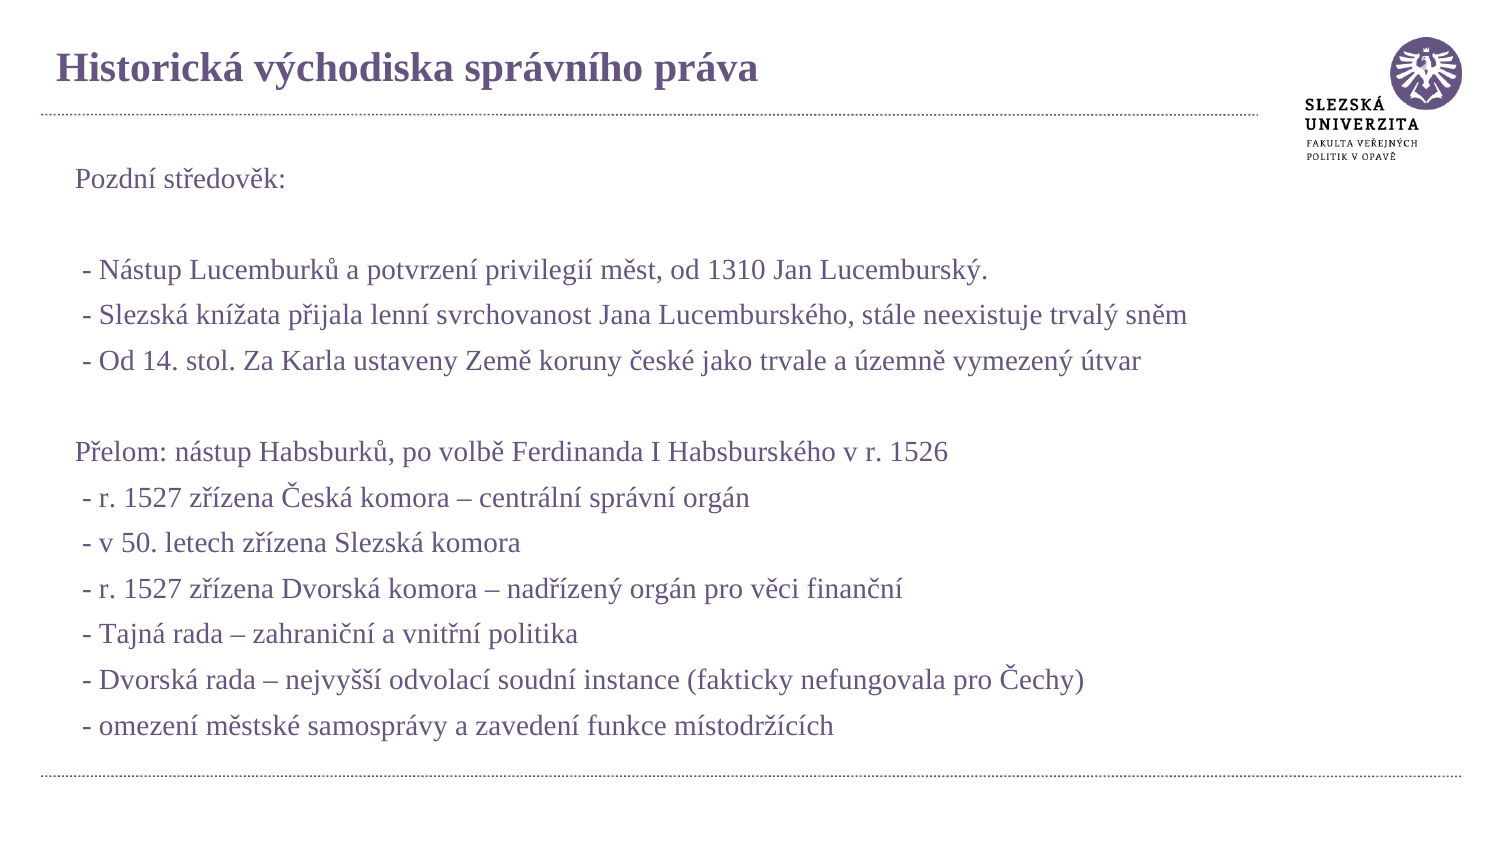

# Historická východiska správního práva
Pozdní středověk:
 - Nástup Lucemburků a potvrzení privilegií měst, od 1310 Jan Lucemburský.
 - Slezská knížata přijala lenní svrchovanost Jana Lucemburského, stále neexistuje trvalý sněm
 - Od 14. stol. Za Karla ustaveny Země koruny české jako trvale a územně vymezený útvar
Přelom: nástup Habsburků, po volbě Ferdinanda I Habsburského v r. 1526
 - r. 1527 zřízena Česká komora – centrální správní orgán
 - v 50. letech zřízena Slezská komora
 - r. 1527 zřízena Dvorská komora – nadřízený orgán pro věci finanční
 - Tajná rada – zahraniční a vnitřní politika
 - Dvorská rada – nejvyšší odvolací soudní instance (fakticky nefungovala pro Čechy)
 - omezení městské samosprávy a zavedení funkce místodržících